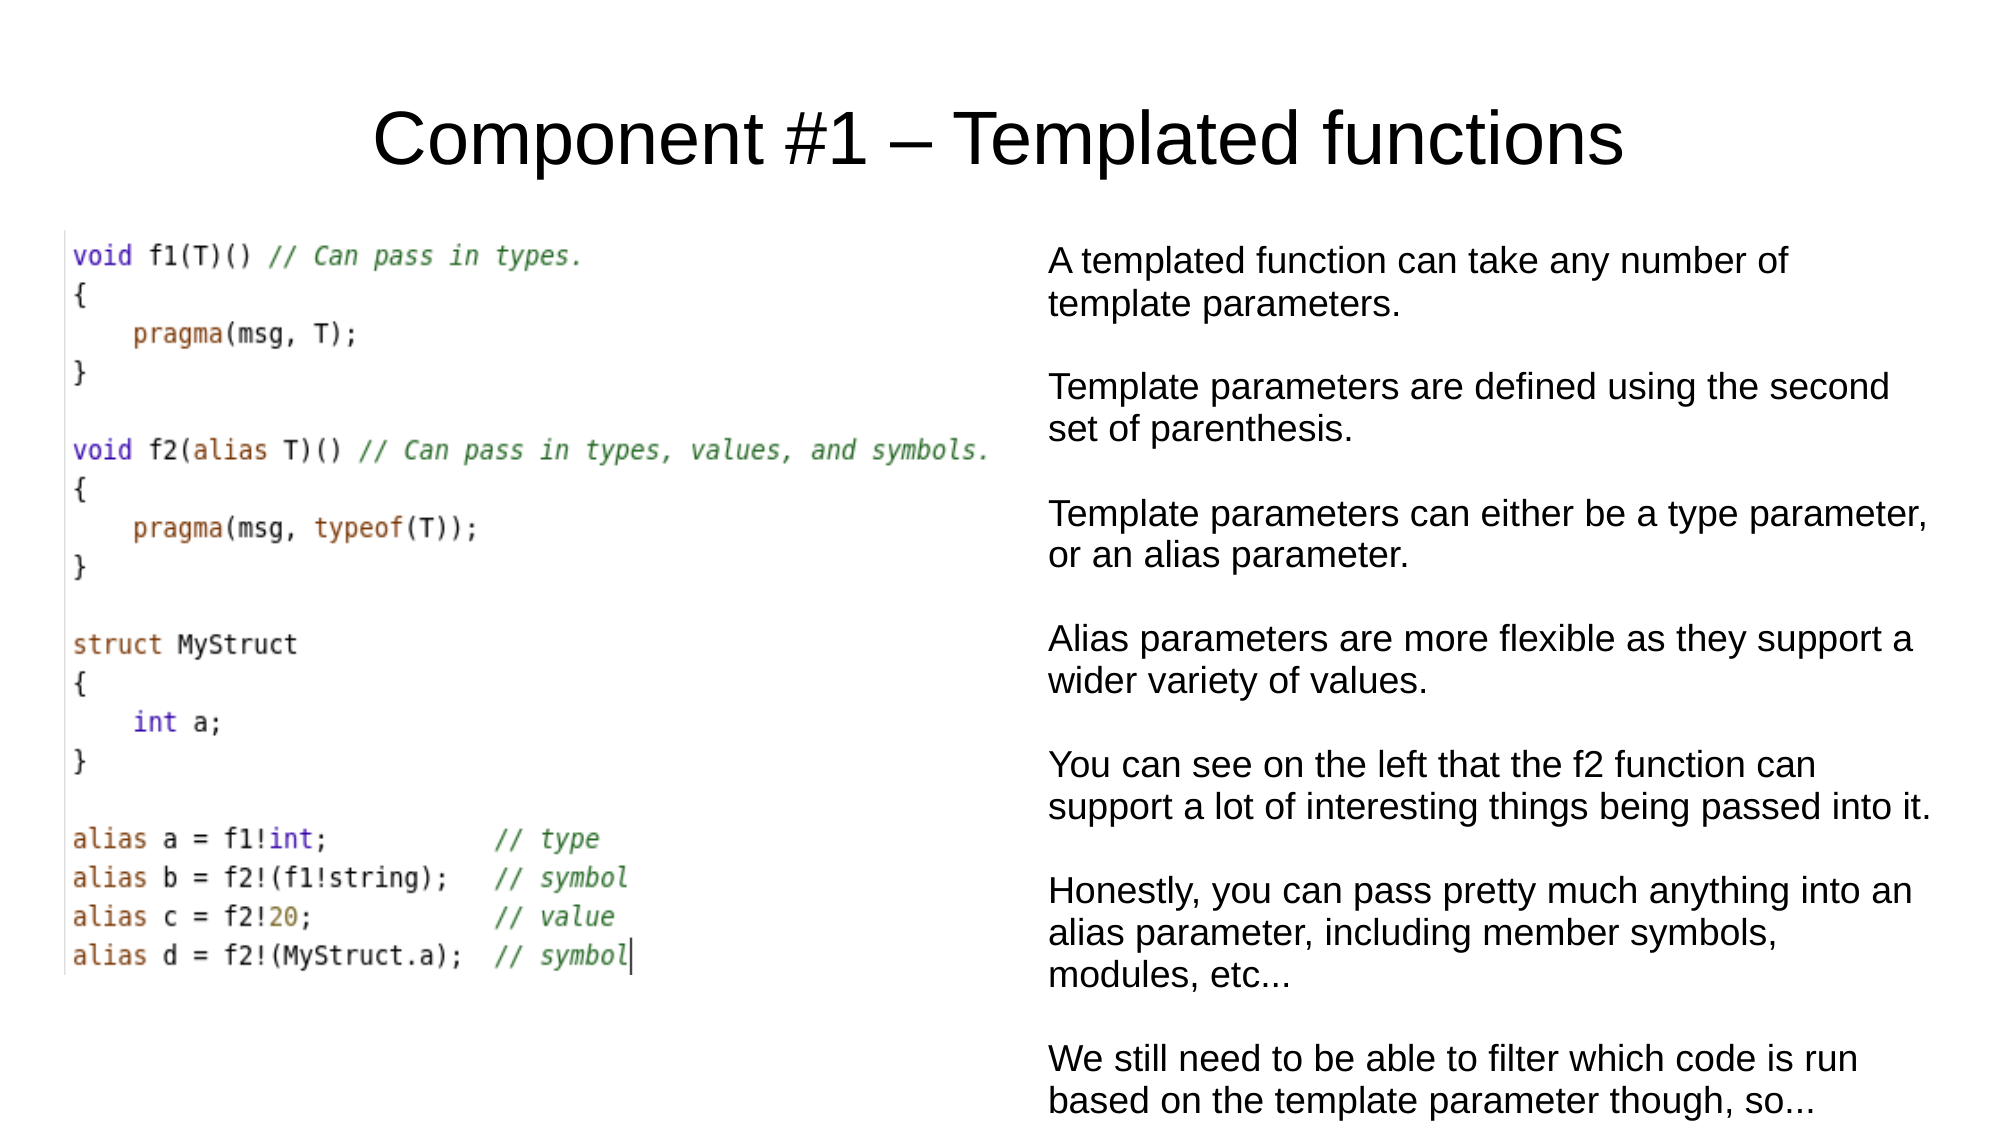

# Component #1 – Templated functions
A templated function can take any number of template parameters.
Template parameters are defined using the second set of parenthesis.
Template parameters can either be a type parameter, or an alias parameter.
Alias parameters are more flexible as they support a wider variety of values.
You can see on the left that the f2 function can support a lot of interesting things being passed into it.
Honestly, you can pass pretty much anything into an alias parameter, including member symbols, modules, etc...
We still need to be able to filter which code is run based on the template parameter though, so...